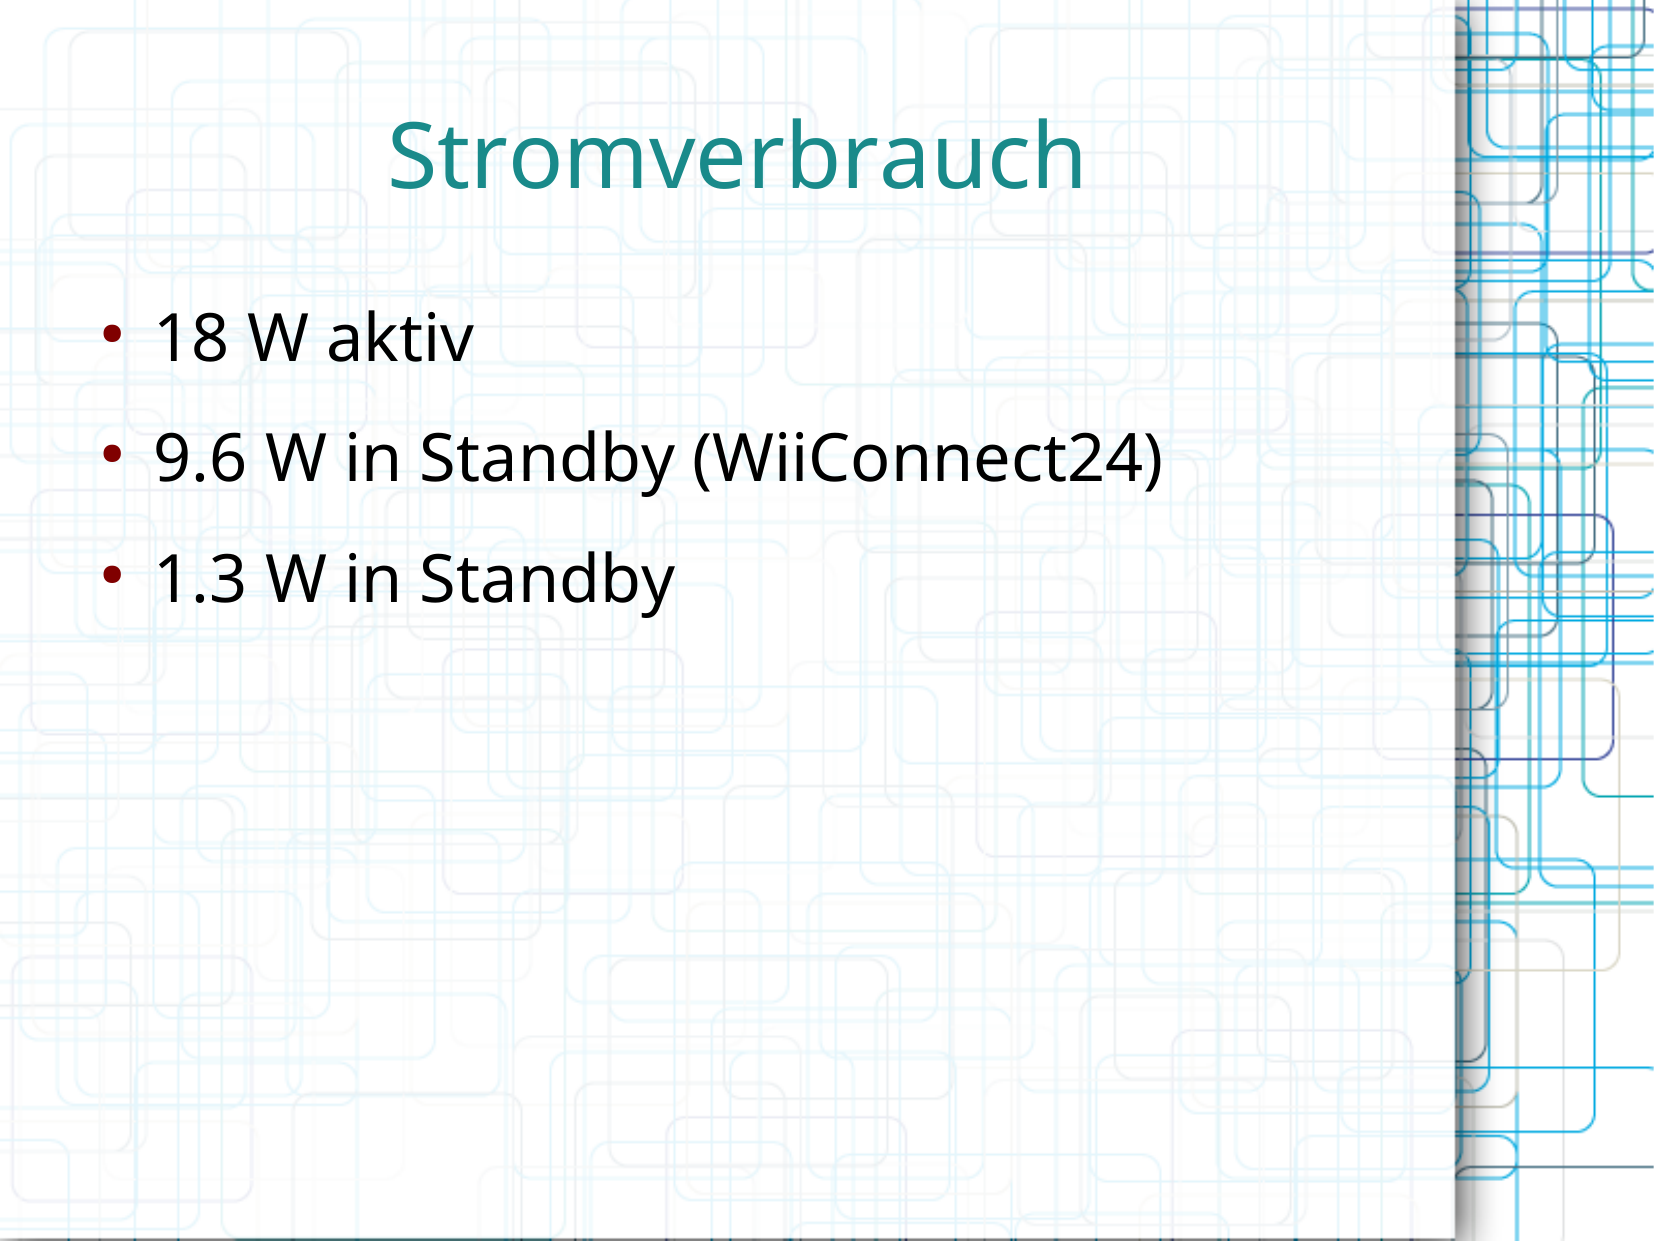

# Stromverbrauch
18 W aktiv
9.6 W in Standby (WiiConnect24)
1.3 W in Standby